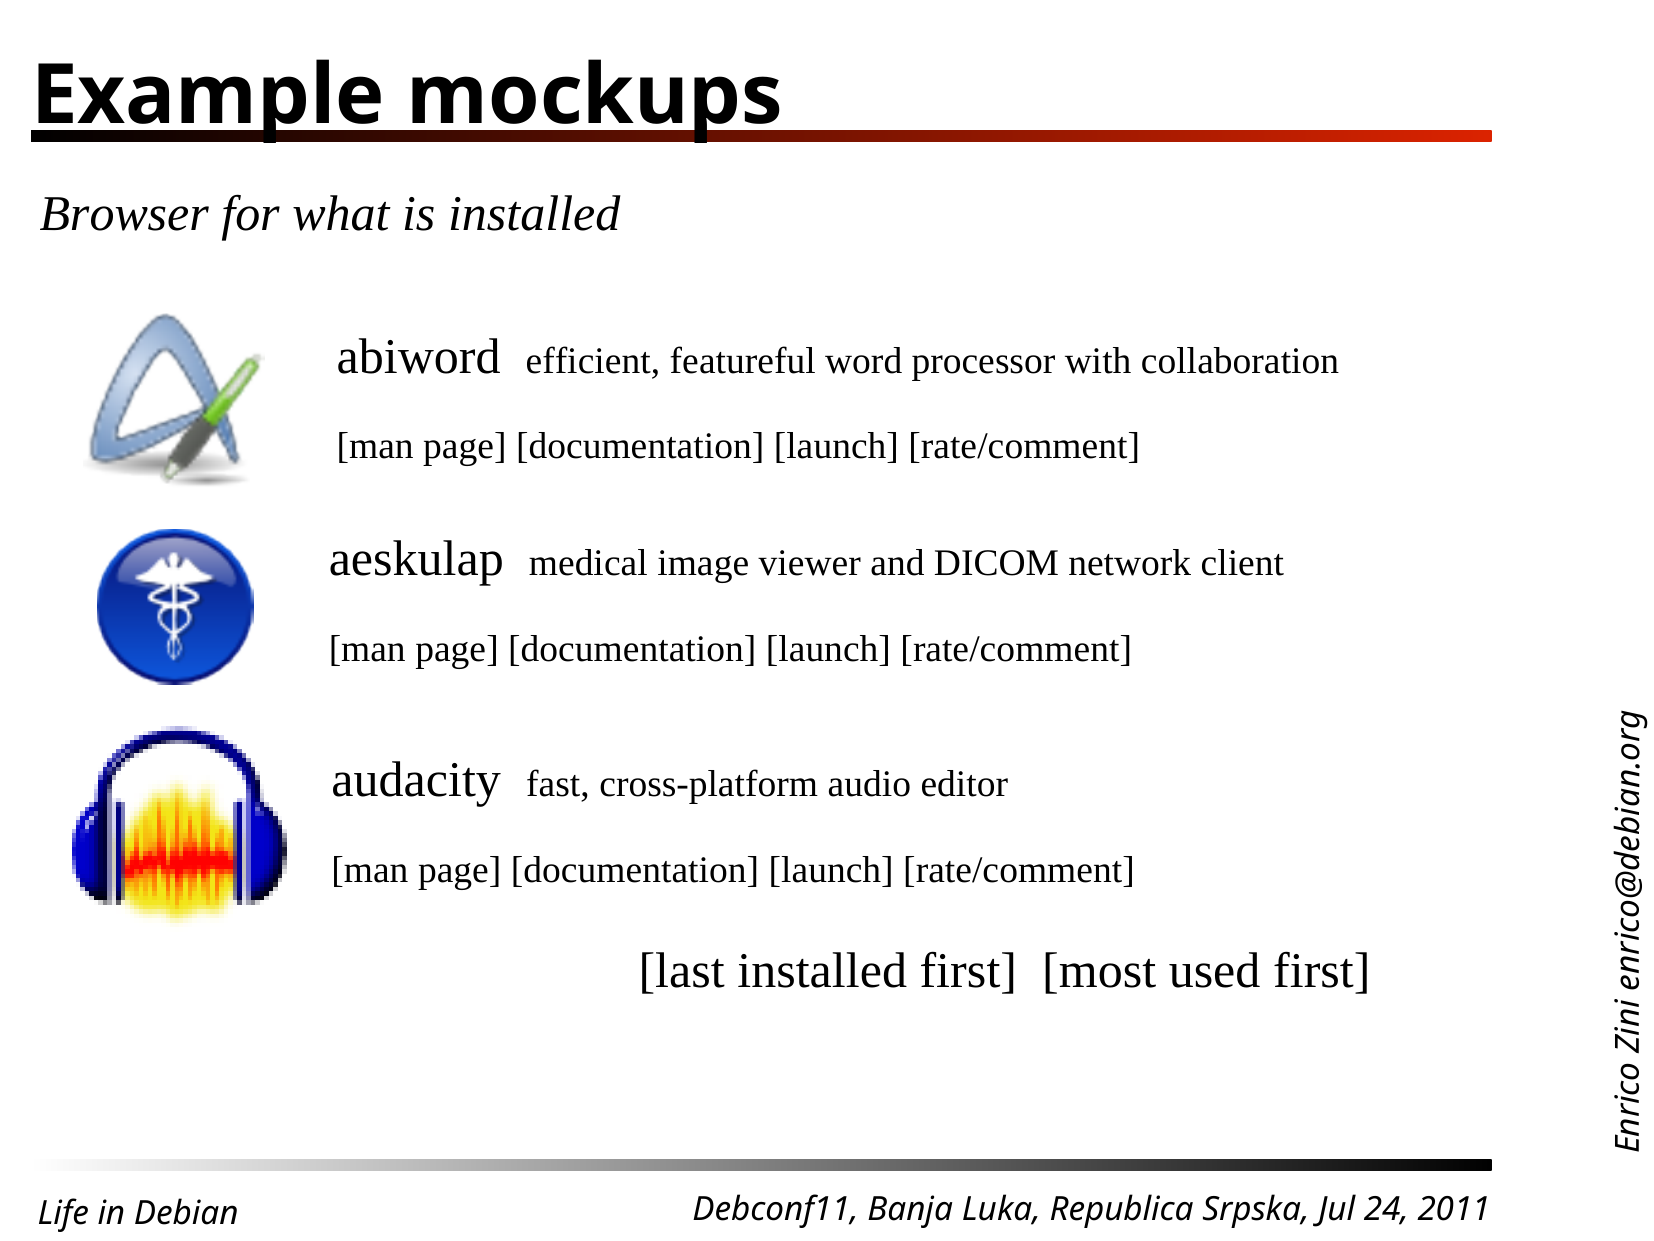

Example mockups
Browser for what is installed
abiword efficient, featureful word processor with collaboration
[man page] [documentation] [launch] [rate/comment]
aeskulap medical image viewer and DICOM network client
[man page] [documentation] [launch] [rate/comment]
audacity fast, cross-platform audio editor
[man page] [documentation] [launch] [rate/comment]
[last installed first] [most used first]